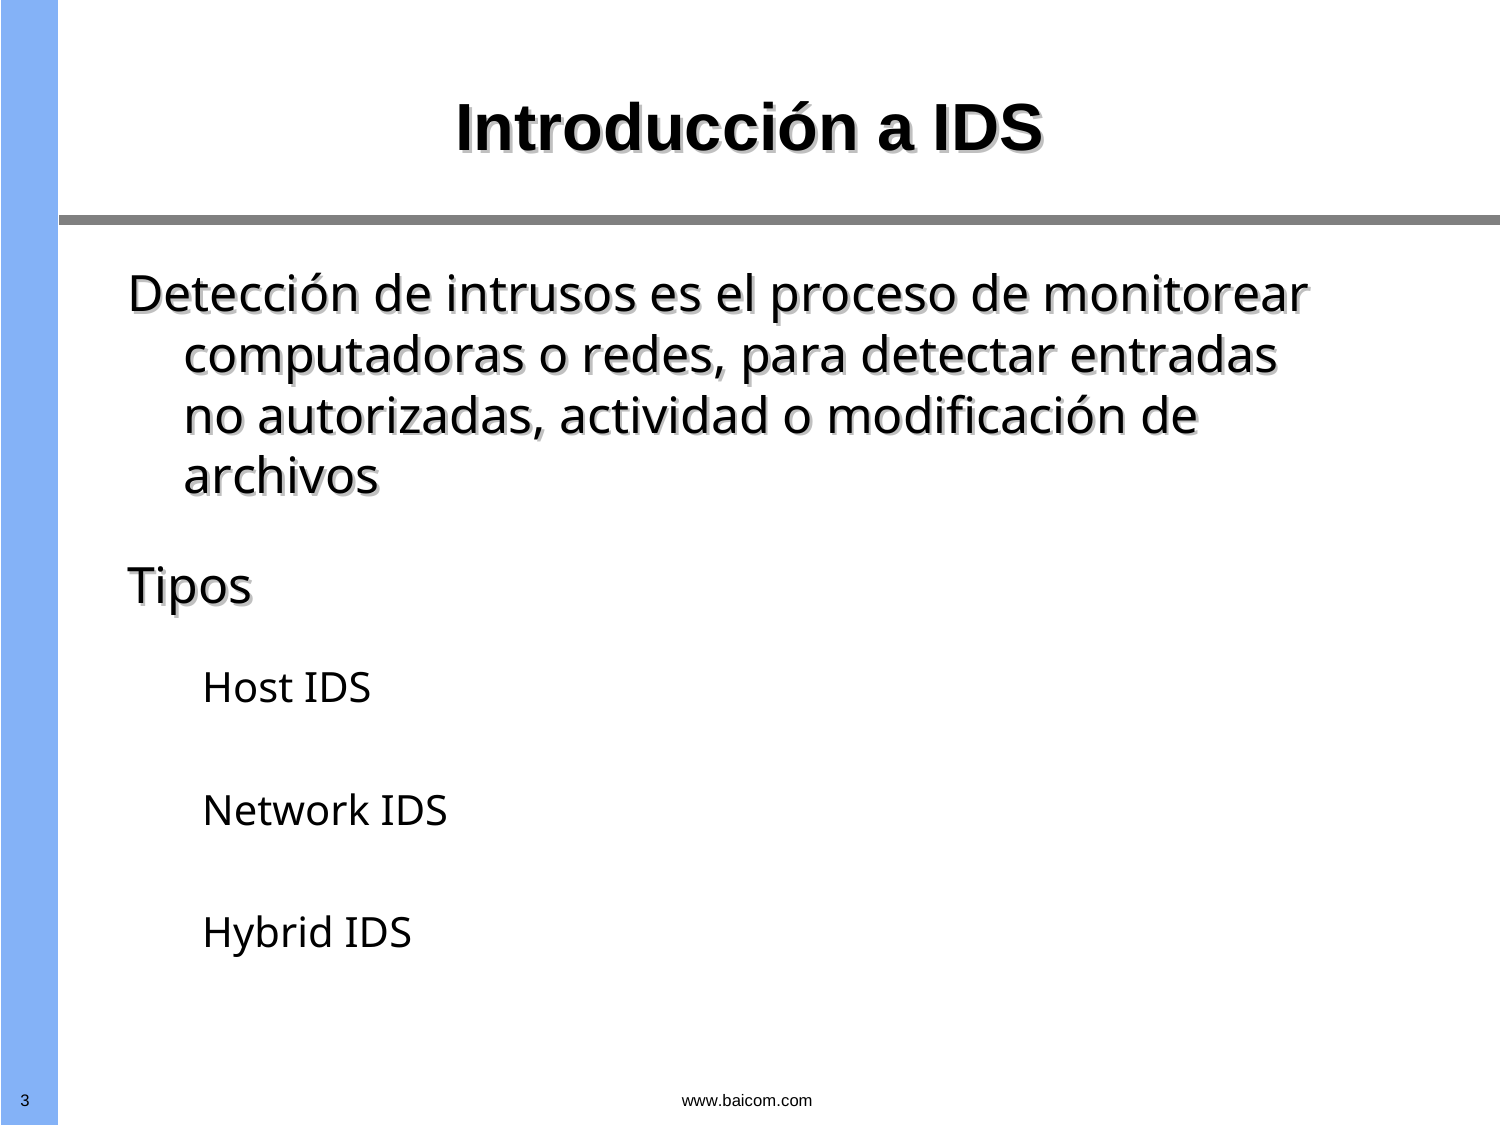

Introducción a IDS
# Detección de intrusos es el proceso de monitorear computadoras o redes, para detectar entradas no autorizadas, actividad o modificación de archivos
Tipos
Host IDS
Network IDS
Hybrid IDS
3
www.baicom.com